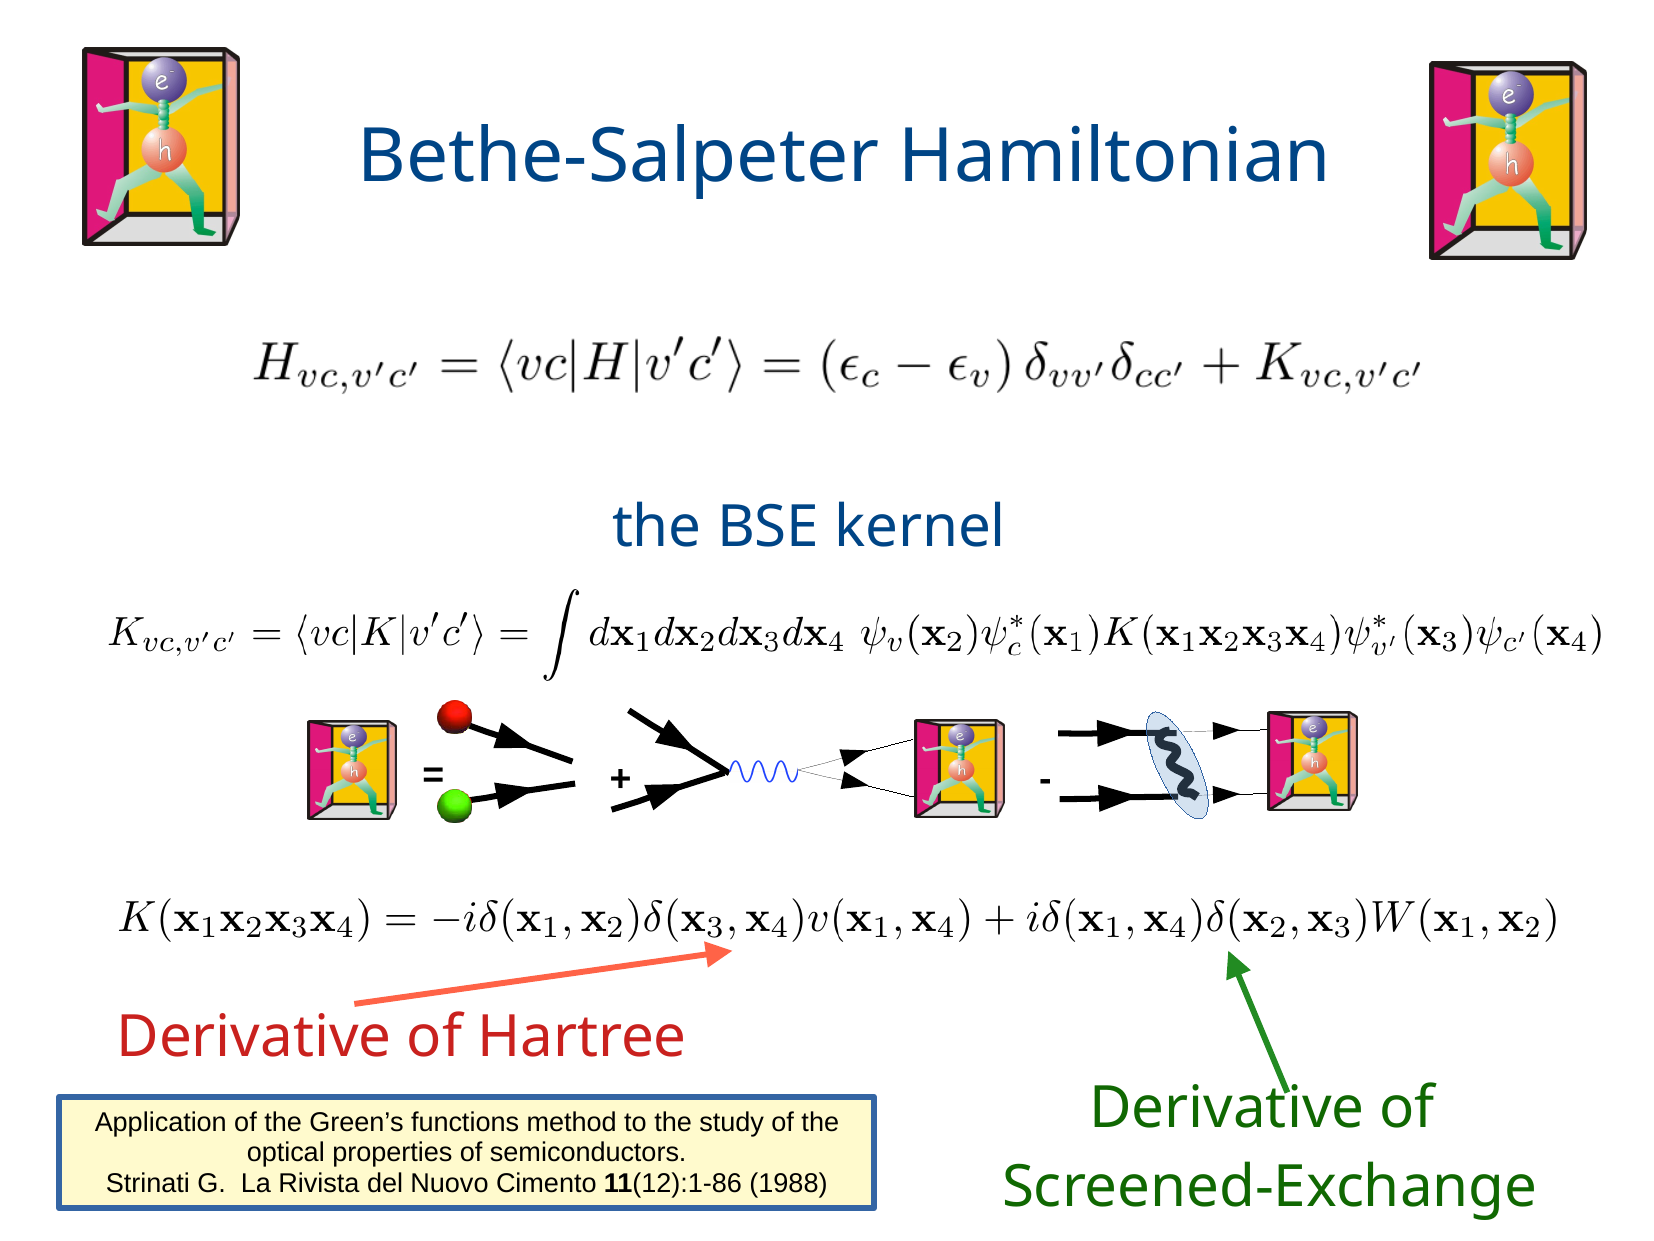

# Bethe-Salpeter Hamiltonian
the BSE kernel
=
+
-
Derivative of Hartree
Derivative of
Screened-Exchange
Application of the Green’s functions method to the study of the optical properties of semiconductors.
Strinati G. La Rivista del Nuovo Cimento 11(12):1-86 (1988)